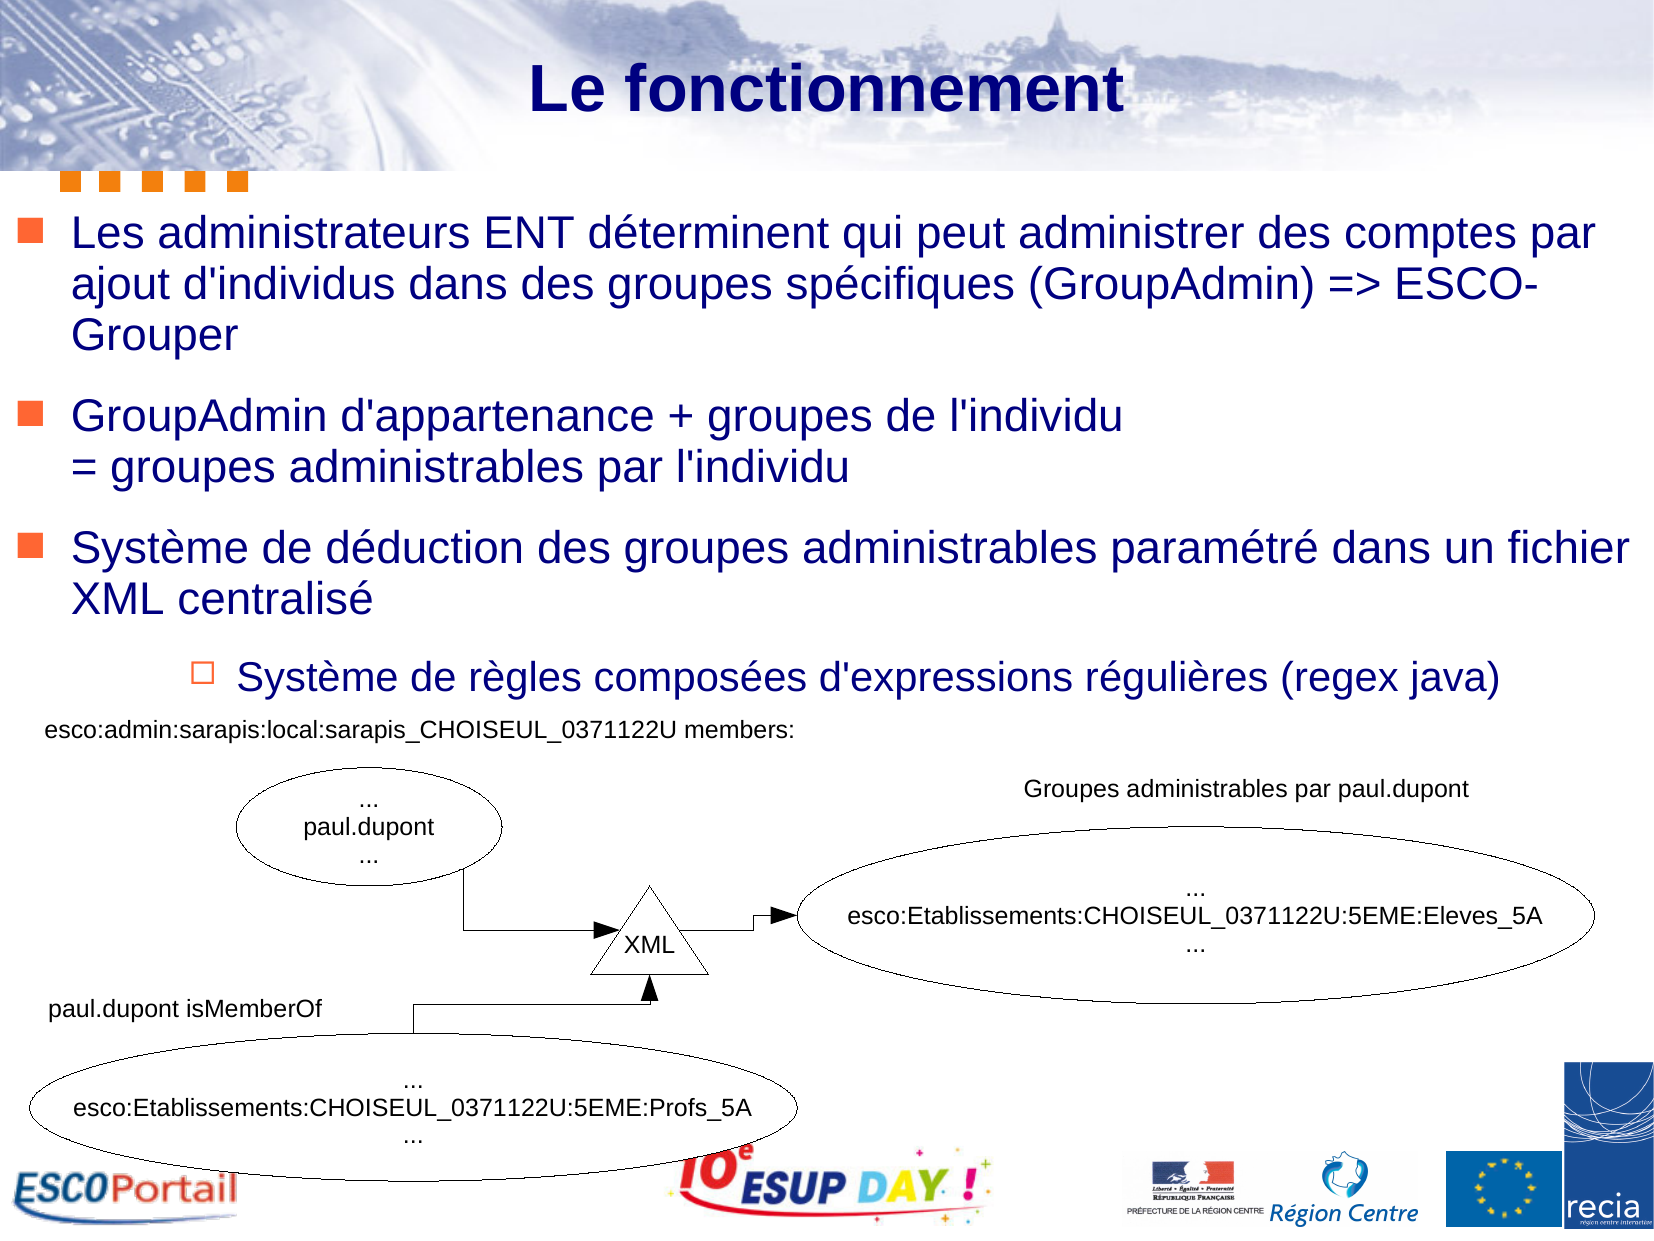

# Le fonctionnement
Les administrateurs ENT déterminent qui peut administrer des comptes par ajout d'individus dans des groupes spécifiques (GroupAdmin) => ESCO-Grouper
GroupAdmin d'appartenance + groupes de l'individu
= groupes administrables par l'individu
Système de déduction des groupes administrables paramétré dans un fichier XML centralisé
Système de règles composées d'expressions régulières (regex java)
esco:admin:sarapis:local:sarapis_CHOISEUL_0371122U members:
...
paul.dupont
...
Groupes administrables par paul.dupont
...
esco:Etablissements:CHOISEUL_0371122U:5EME:Eleves_5A
...
XML
paul.dupont isMemberOf
...
esco:Etablissements:CHOISEUL_0371122U:5EME:Profs_5A
...